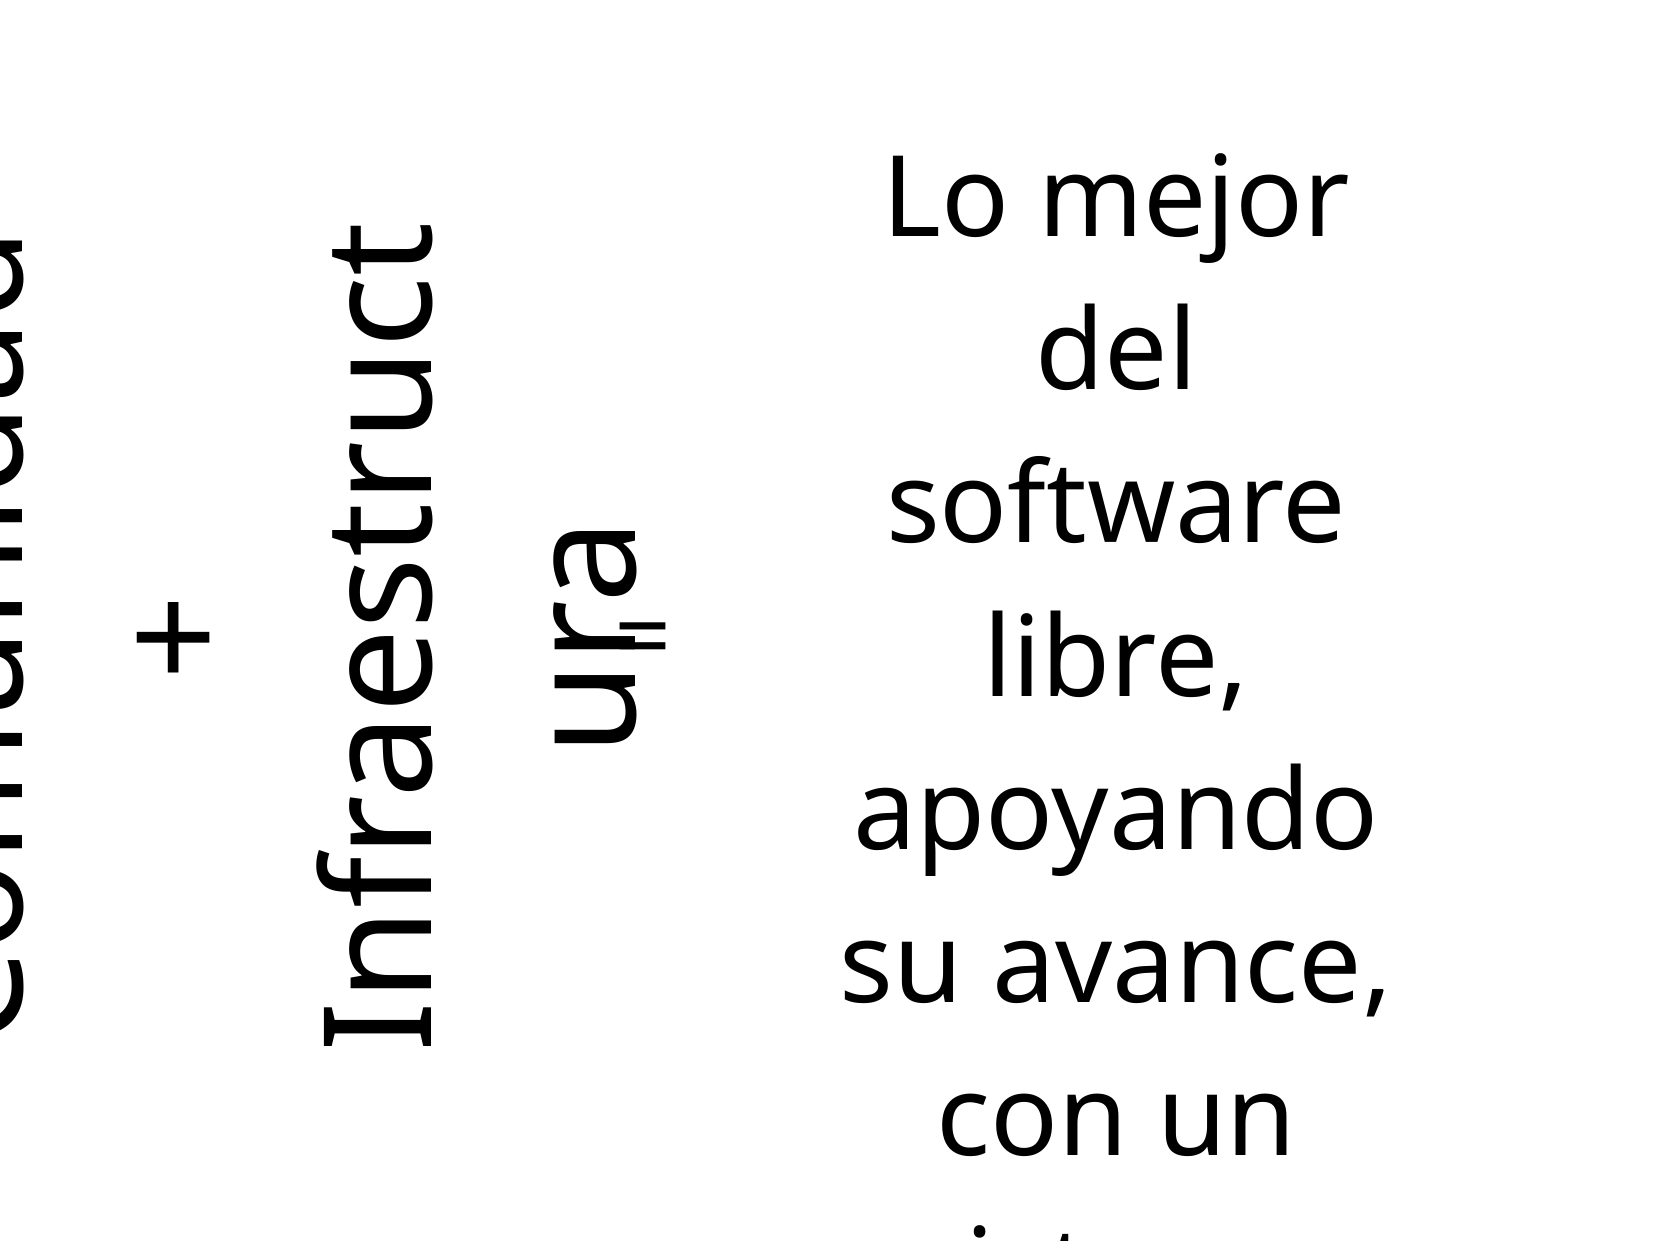

Lo mejor del software libre, apoyando su avance, con un sistema robusto y estable
# Comunidad + Infraestructura
=